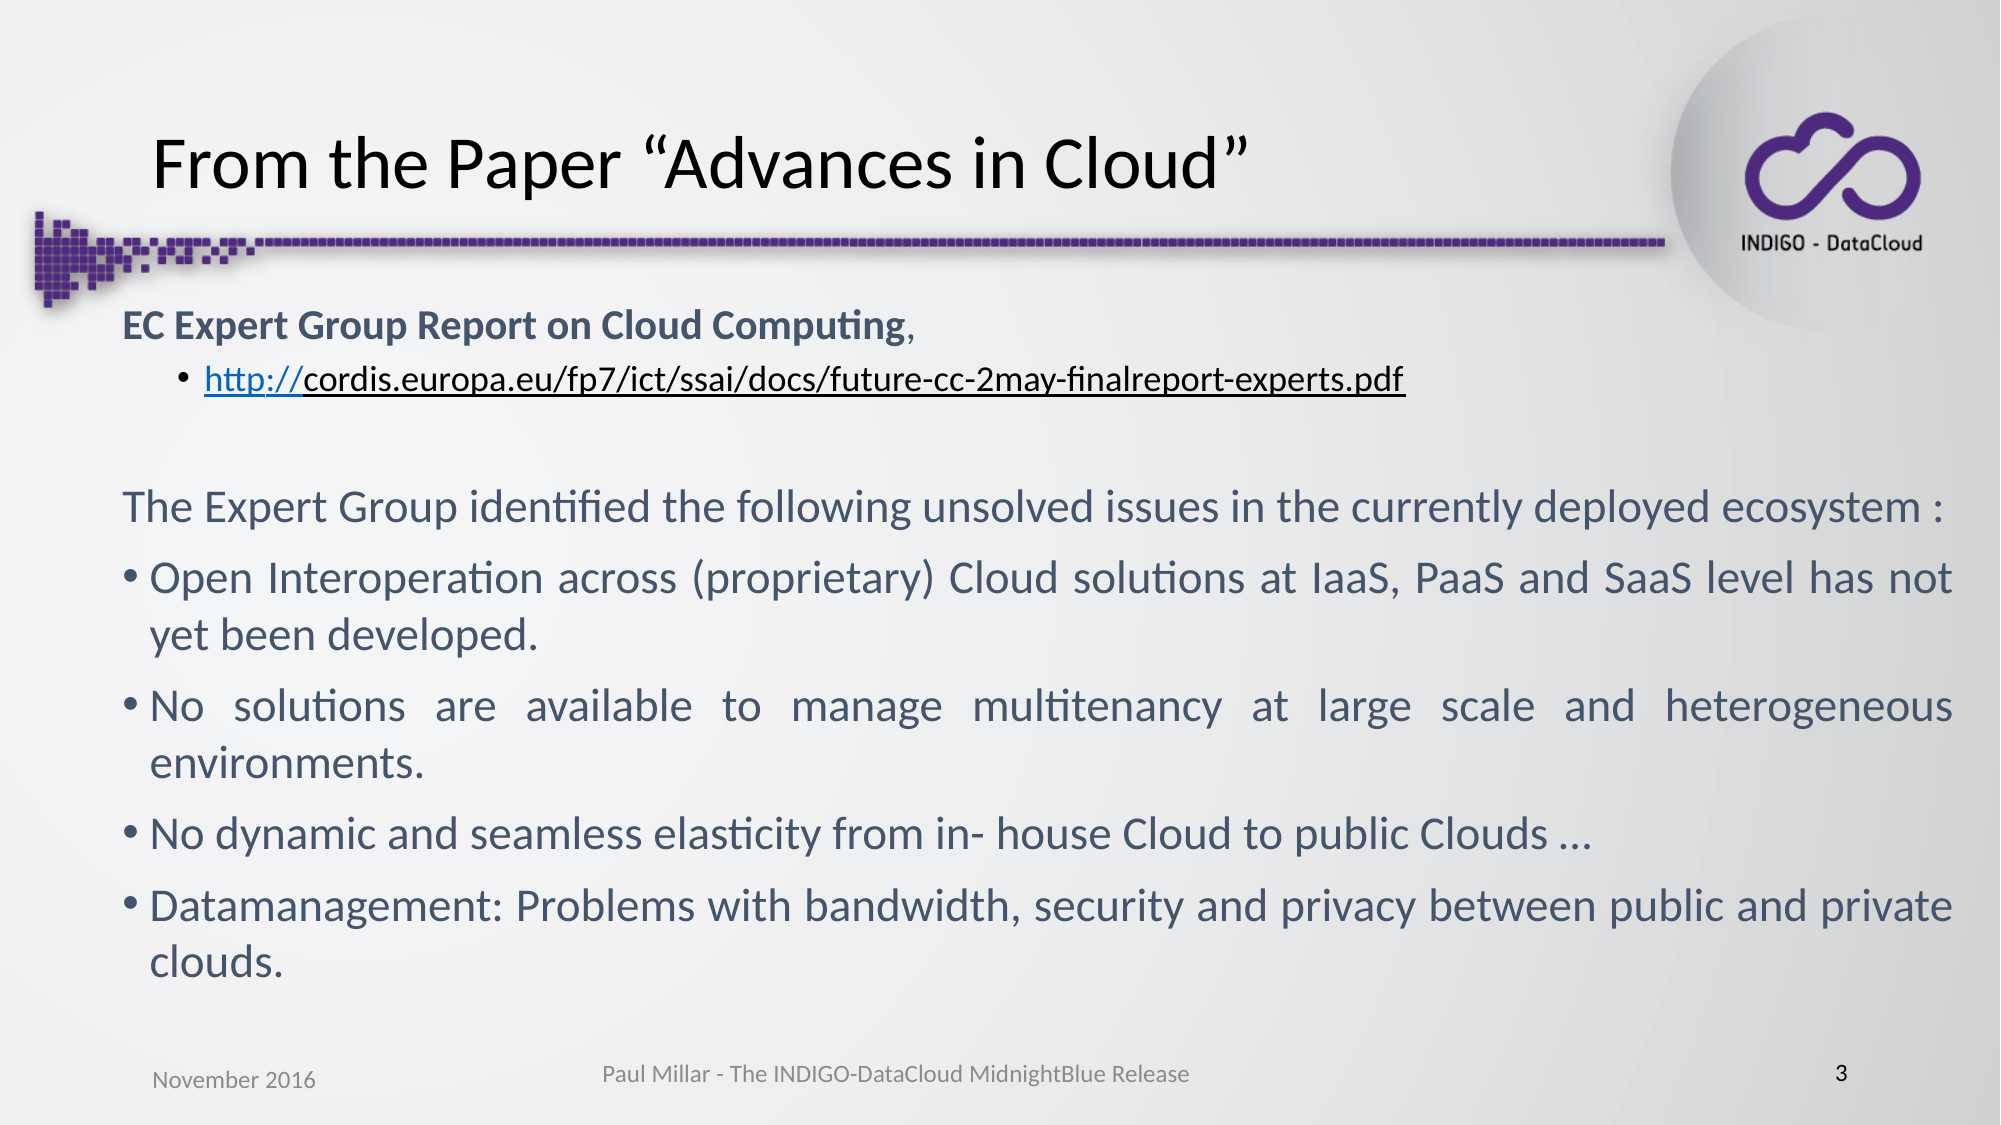

# From the Paper “Advances in Cloud”
EC Expert Group Report on Cloud Computing,
http://cordis.europa.eu/fp7/ict/ssai/docs/future-cc-2may-finalreport-experts.pdf
The Expert Group identified the following unsolved issues in the currently deployed ecosystem :
Open Interoperation across (proprietary) Cloud solutions at IaaS, PaaS and SaaS level has not yet been developed.
No solutions are available to manage multitenancy at large scale and heterogeneous environments.
No dynamic and seamless elasticity from in- house Cloud to public Clouds …
Datamanagement: Problems with bandwidth, security and privacy between public and private clouds.
3
Paul Millar - The INDIGO-DataCloud MidnightBlue Release
November 2016